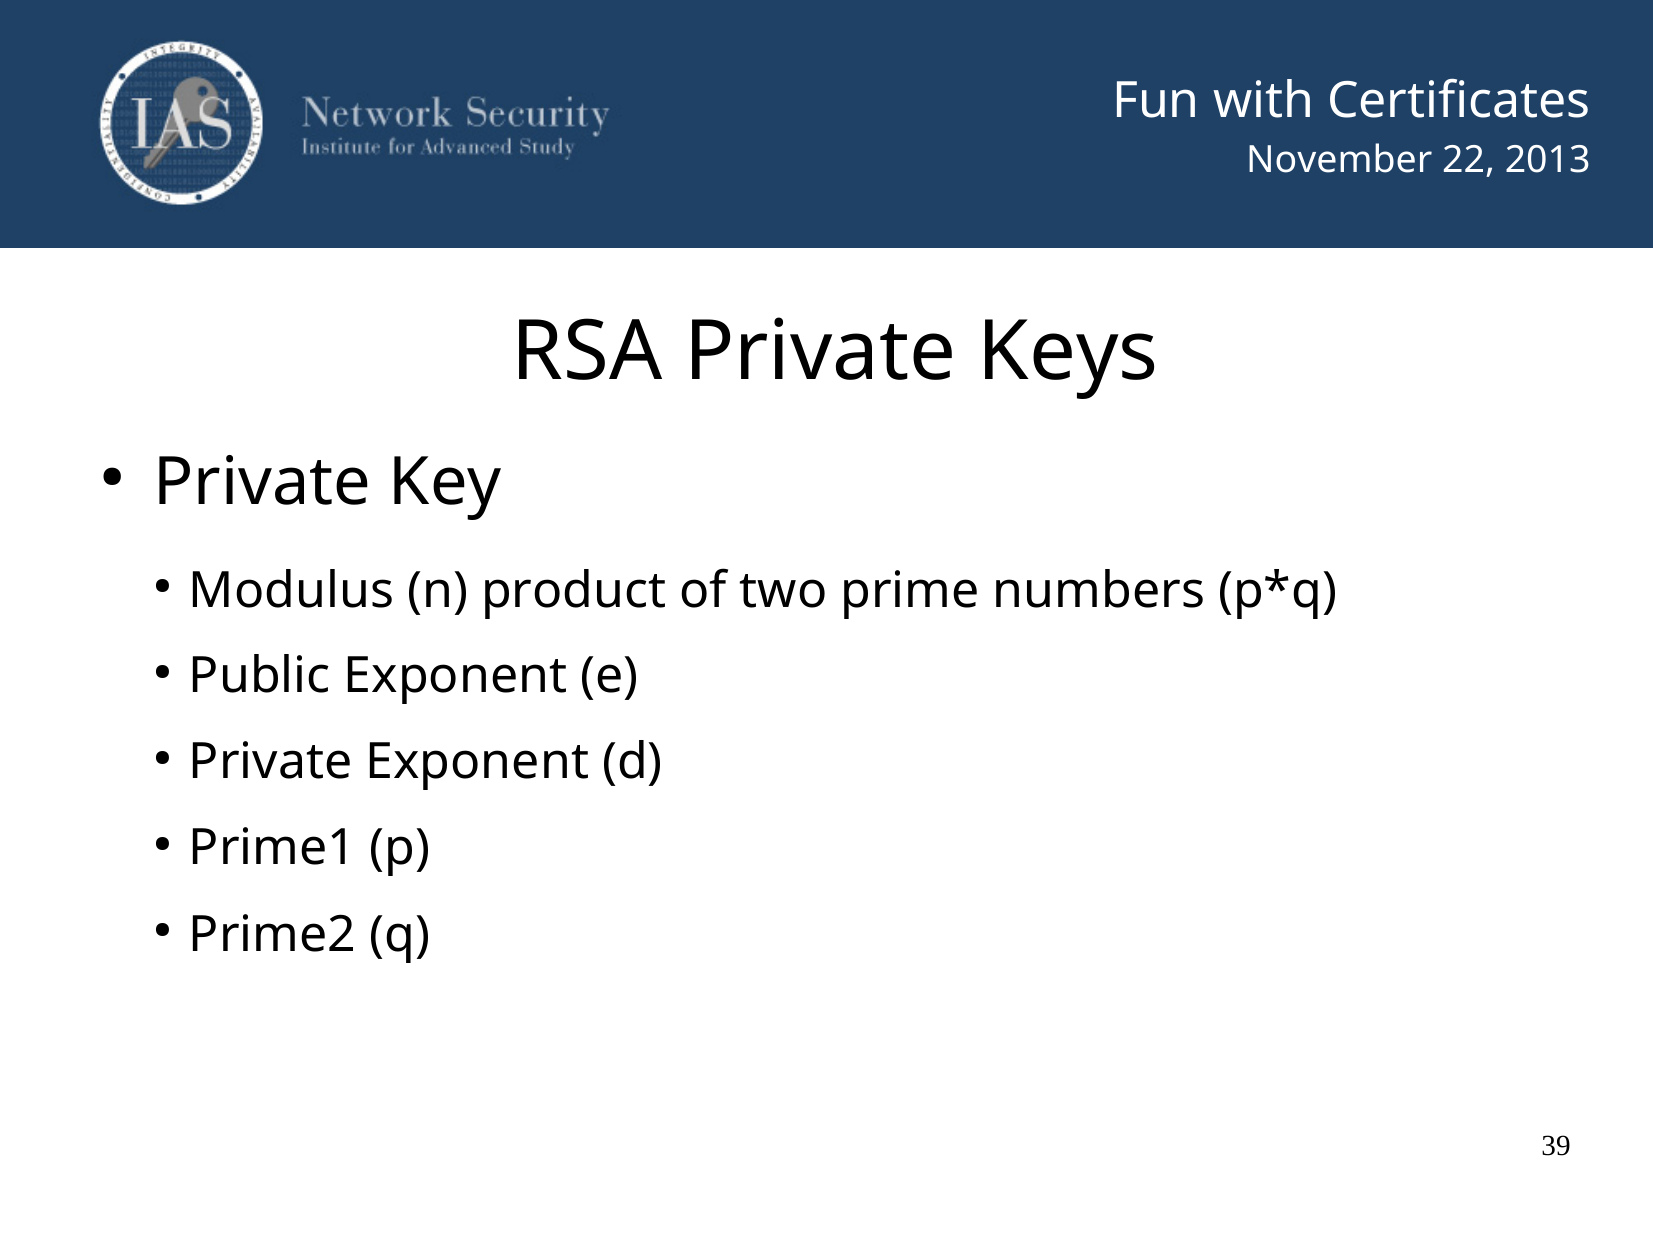

# RSA Private Keys
Private Key
Modulus (n) product of two prime numbers (p*q)
Public Exponent (e)
Private Exponent (d)
Prime1 (p)
Prime2 (q)
39